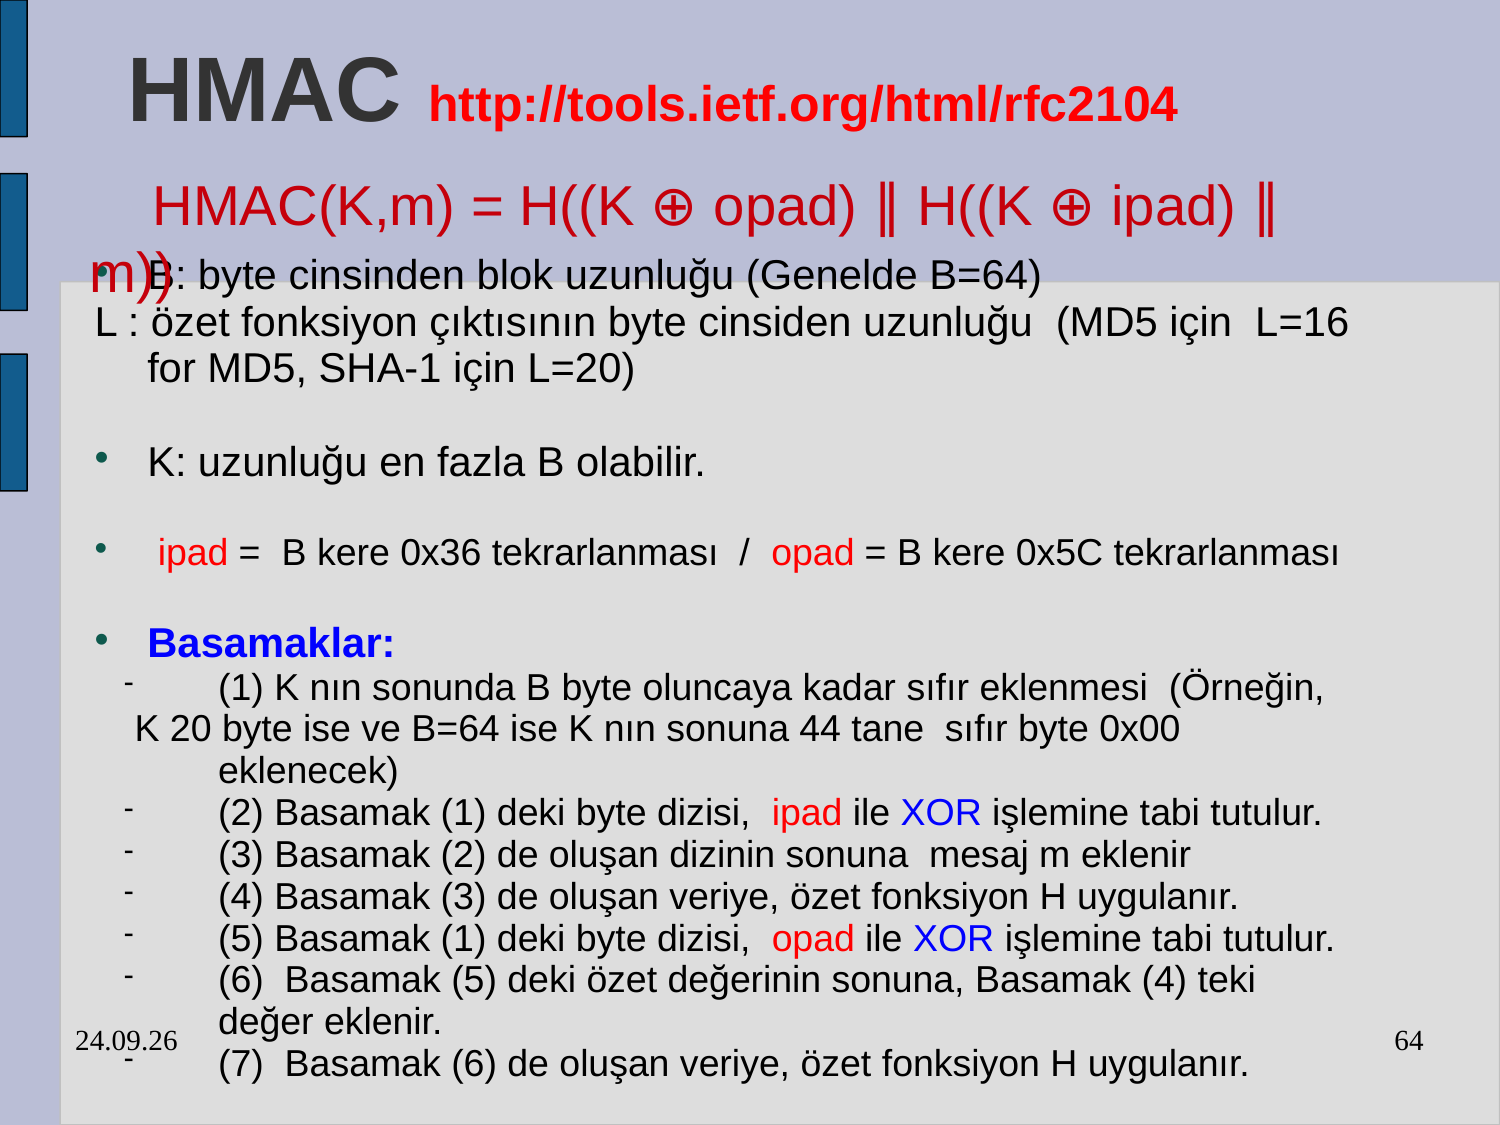

# HMAC http://tools.ietf.org/html/rfc2104
 HMAC(K,m) = H((K ⊕ opad) ∥ H((K ⊕ ipad) ∥ m))
B: byte cinsinden blok uzunluğu (Genelde B=64)
L : özet fonksiyon çıktısının byte cinsiden uzunluğu (MD5 için L=16 for MD5, SHA-1 için L=20)
K: uzunluğu en fazla B olabilir.
 ipad = B kere 0x36 tekrarlanması / opad = B kere 0x5C tekrarlanması
Basamaklar:
(1) K nın sonunda B byte oluncaya kadar sıfır eklenmesi (Örneğin,
 K 20 byte ise ve B=64 ise K nın sonuna 44 tane sıfır byte 0x00 eklenecek)
(2) Basamak (1) deki byte dizisi, ipad ile XOR işlemine tabi tutulur.
(3) Basamak (2) de oluşan dizinin sonuna mesaj m eklenir
(4) Basamak (3) de oluşan veriye, özet fonksiyon H uygulanır.
(5) Basamak (1) deki byte dizisi, opad ile XOR işlemine tabi tutulur.
(6) Basamak (5) deki özet değerinin sonuna, Basamak (4) teki değer eklenir.
(7) Basamak (6) de oluşan veriye, özet fonksiyon H uygulanır.
64